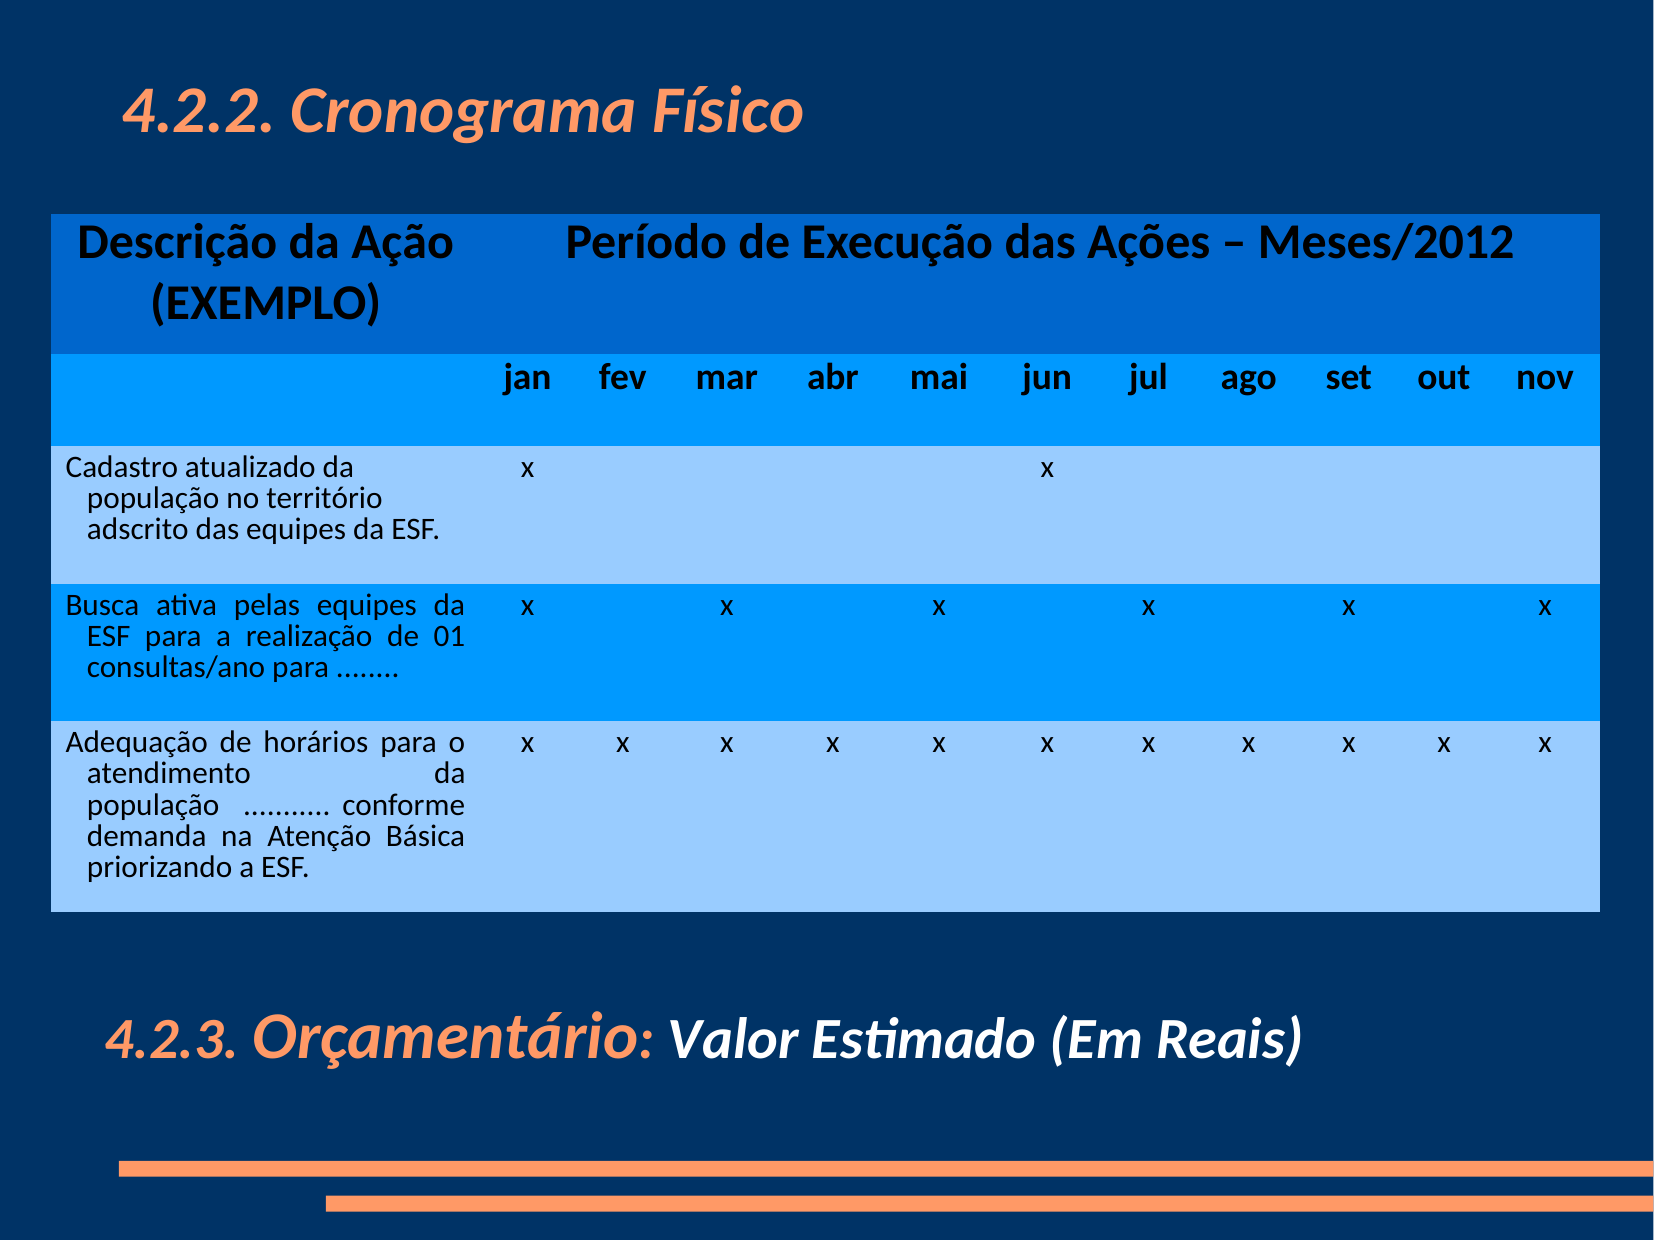

# 4.2.2. Cronograma Físico
| Descrição da Ação (EXEMPLO) | Período de Execução das Ações – Meses/2012 | | | | | | | | | | |
| --- | --- | --- | --- | --- | --- | --- | --- | --- | --- | --- | --- |
| | jan | fev | mar | abr | mai | jun | jul | ago | set | out | nov |
| Cadastro atualizado da população no território adscrito das equipes da ESF. | x | | | | | x | | | | | |
| Busca ativa pelas equipes da ESF para a realização de 01 consultas/ano para ........ | x | | x | | x | | x | | x | | x |
| Adequação de horários para o atendimento da população ........... conforme demanda na Atenção Básica priorizando a ESF. | x | x | x | x | x | x | x | x | x | x | x |
4.2.3. Orçamentário: Valor Estimado (Em Reais)